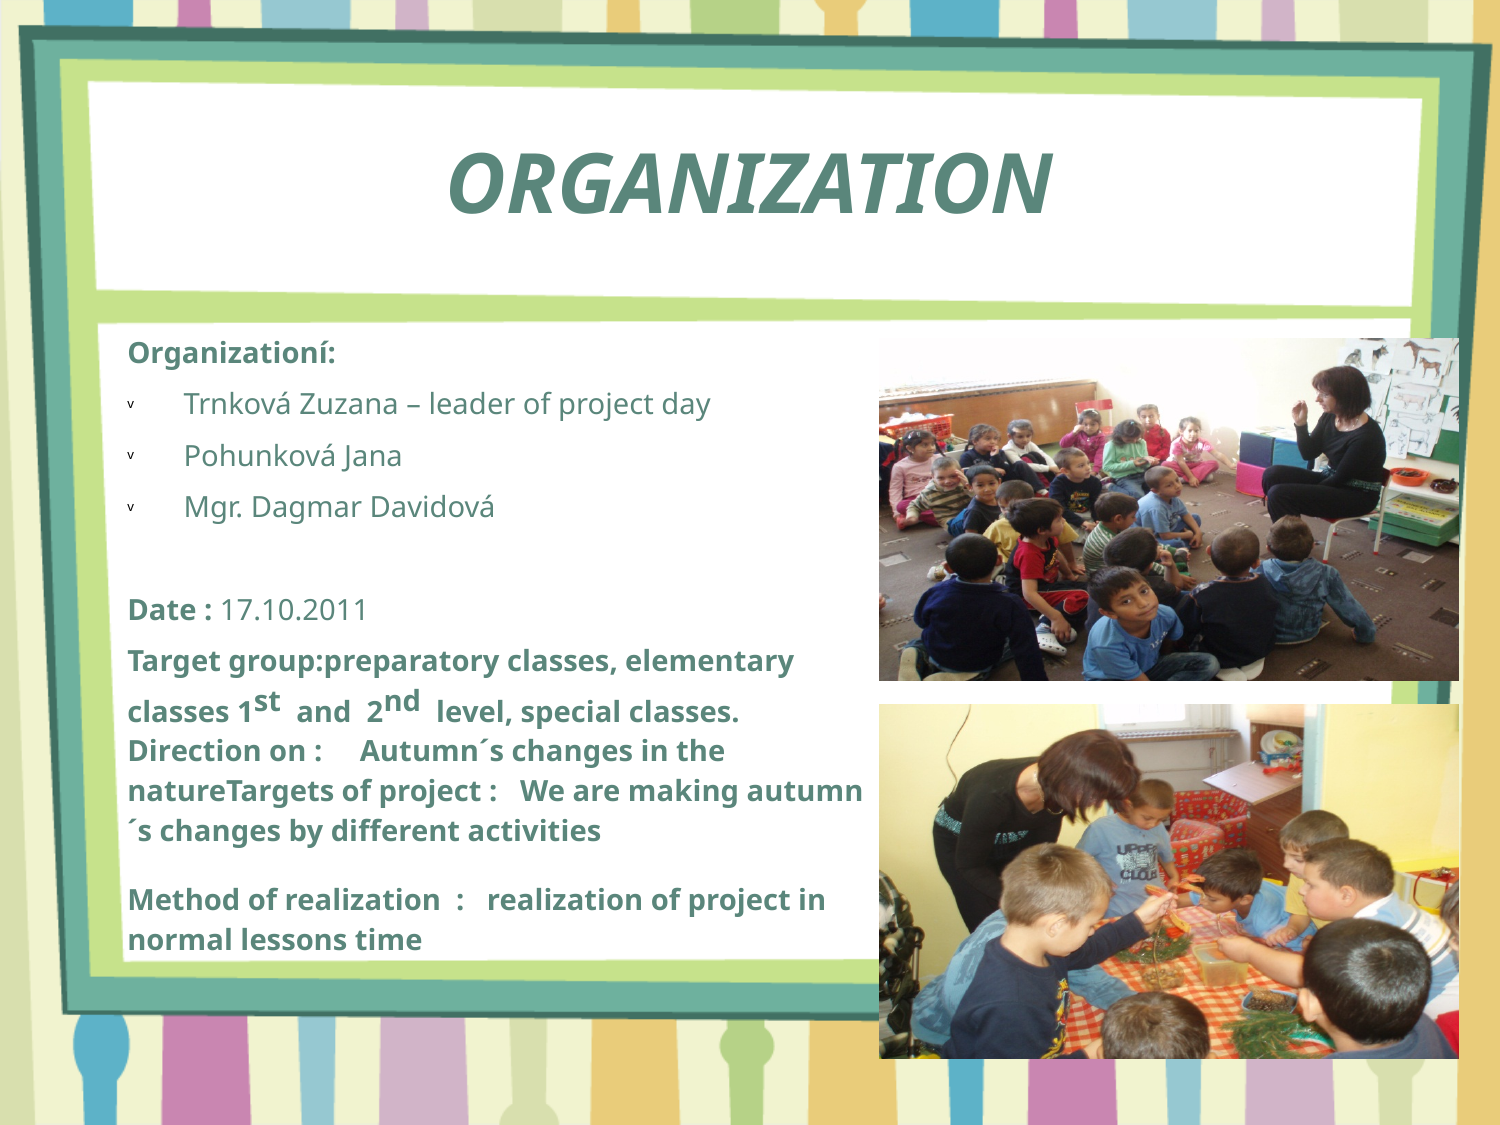

# ORGANIZATION
Organizationí:
Trnková Zuzana – leader of project day
Pohunková Jana
Mgr. Dagmar Davidová
Date : 17.10.2011
Target group:preparatory classes, elementary classes 1st and 2nd level, special classes.
Direction on : Autumn´s changes in the natureTargets of project : We are making autumn´s changes by different activities
Method of realization : realization of project in normal lessons time